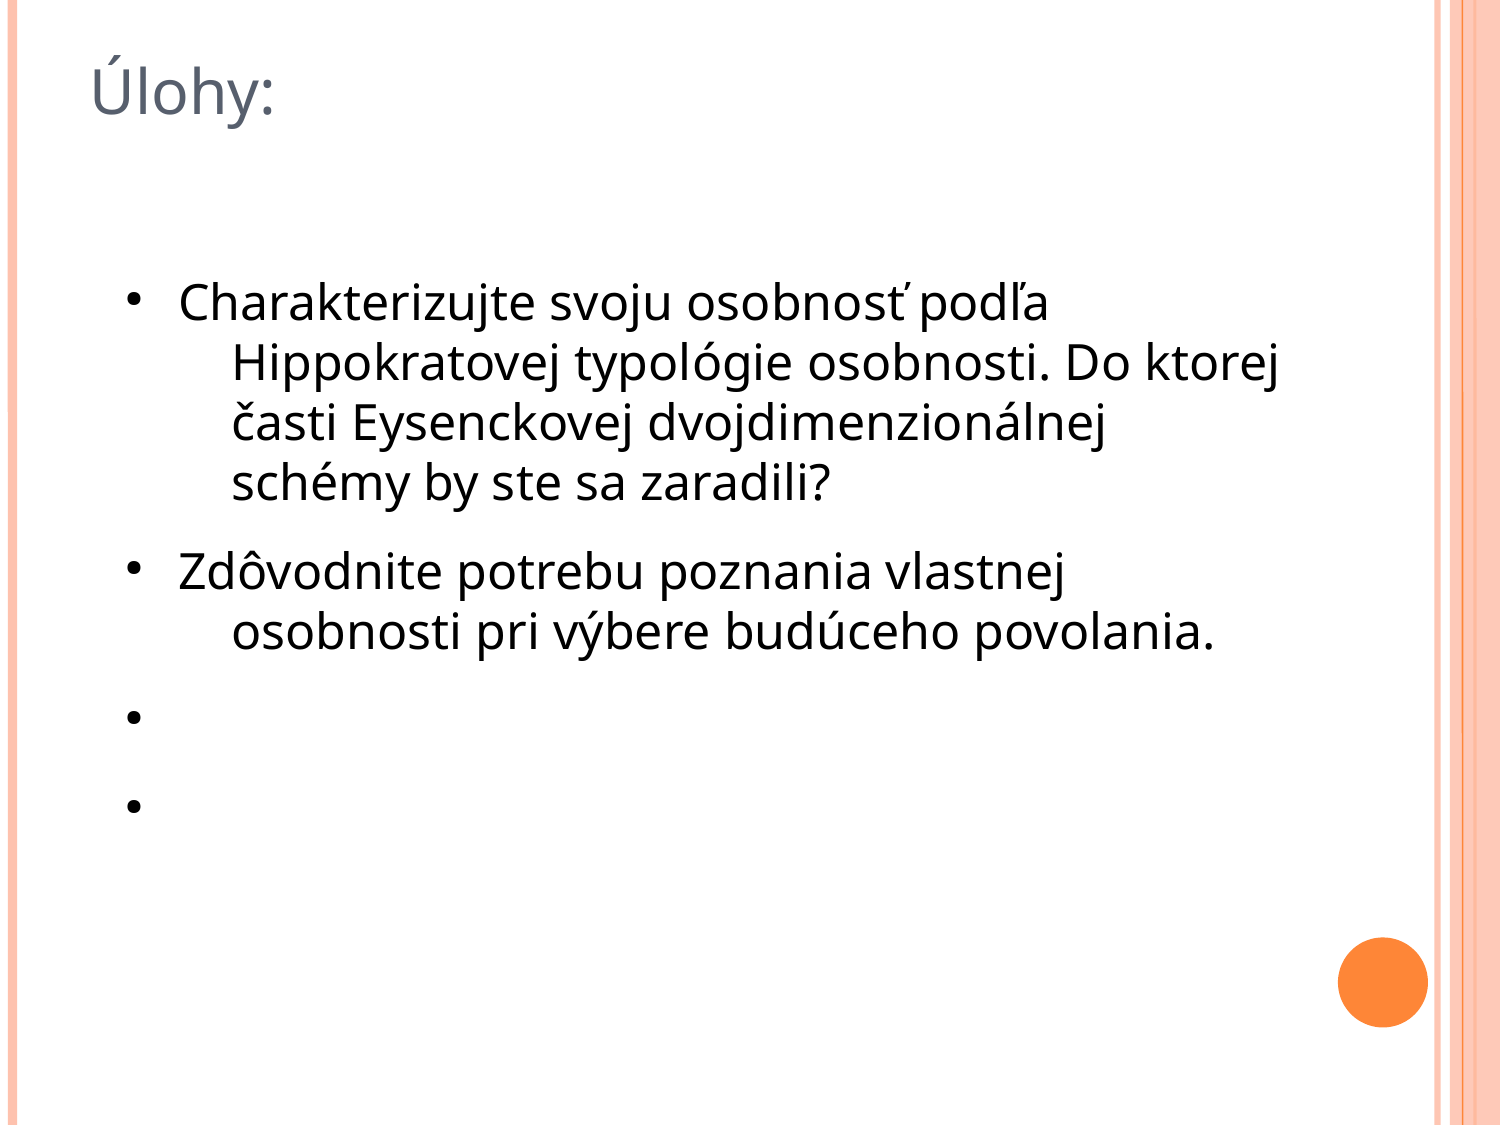

# Úlohy:
Charakterizujte svoju osobnosť podľa Hippokratovej typológie osobnosti. Do ktorej časti Eysenckovej dvojdimenzionálnej schémy by ste sa zaradili?
Zdôvodnite potrebu poznania vlastnej osobnosti pri výbere budúceho povolania.